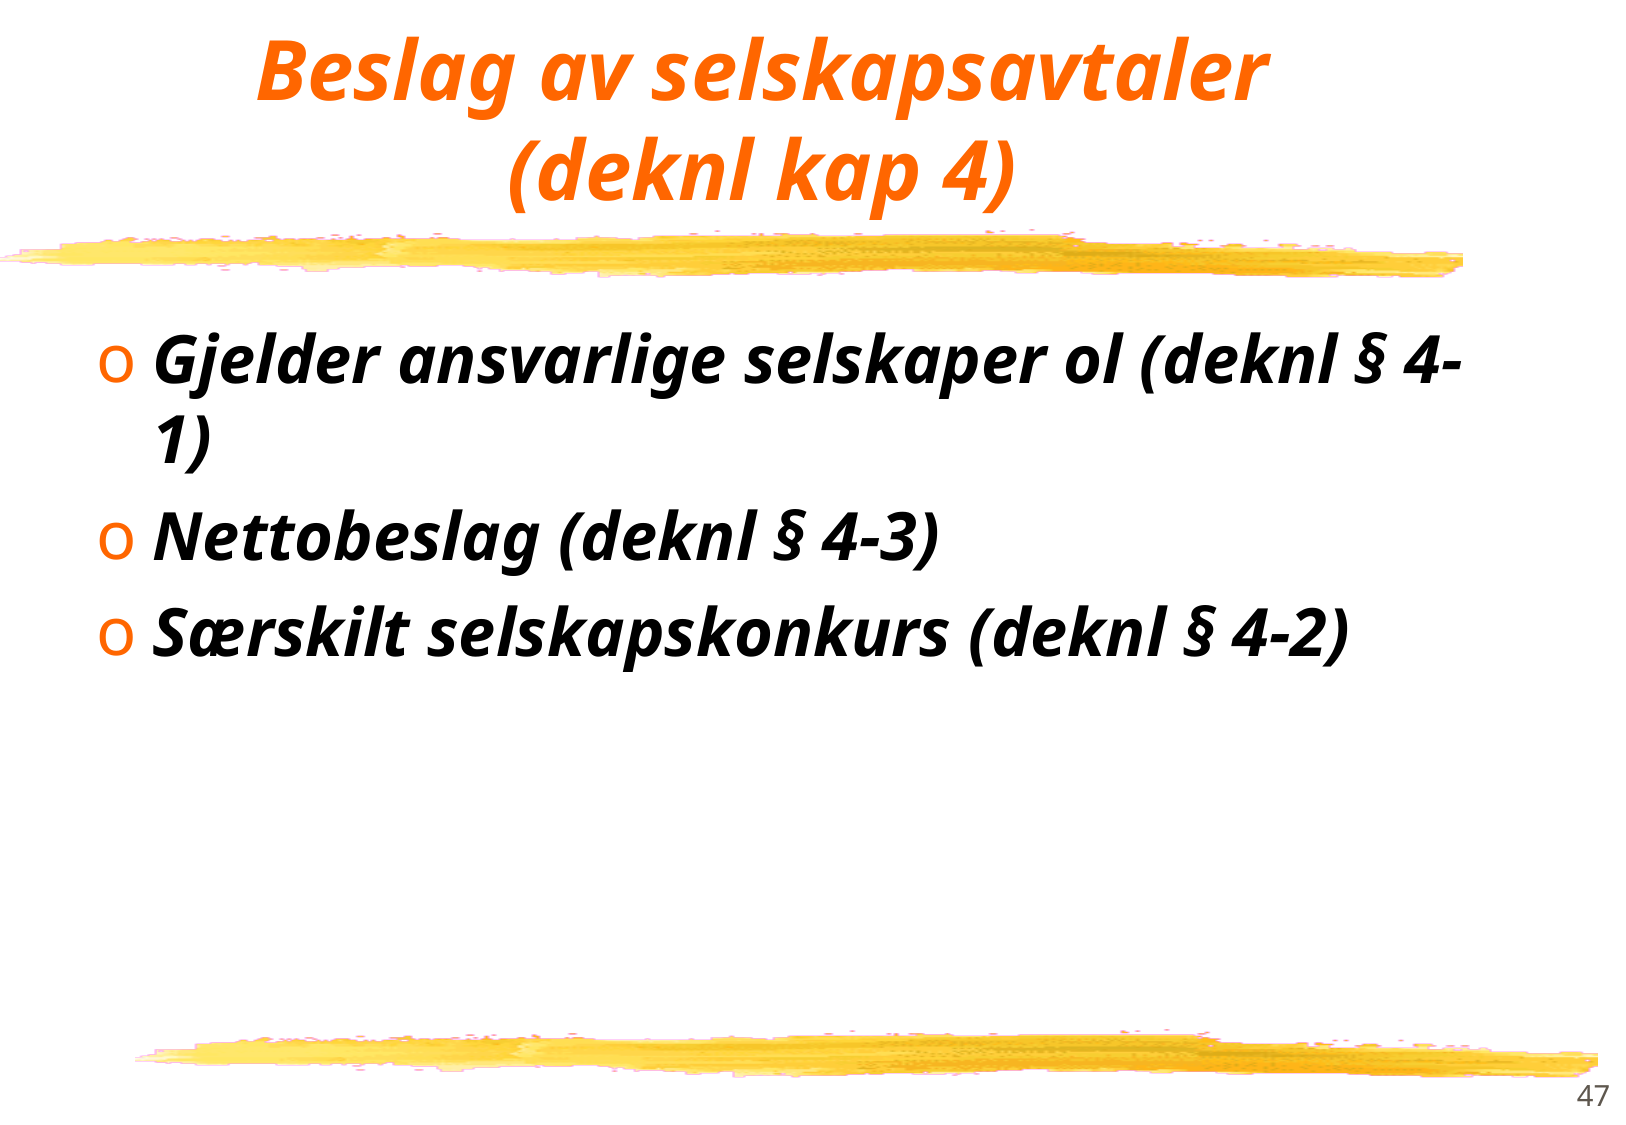

# Beslag av selskapsavtaler (deknl kap 4)
Gjelder ansvarlige selskaper ol (deknl § 4-1)
Nettobeslag (deknl § 4-3)
Særskilt selskapskonkurs (deknl § 4-2)